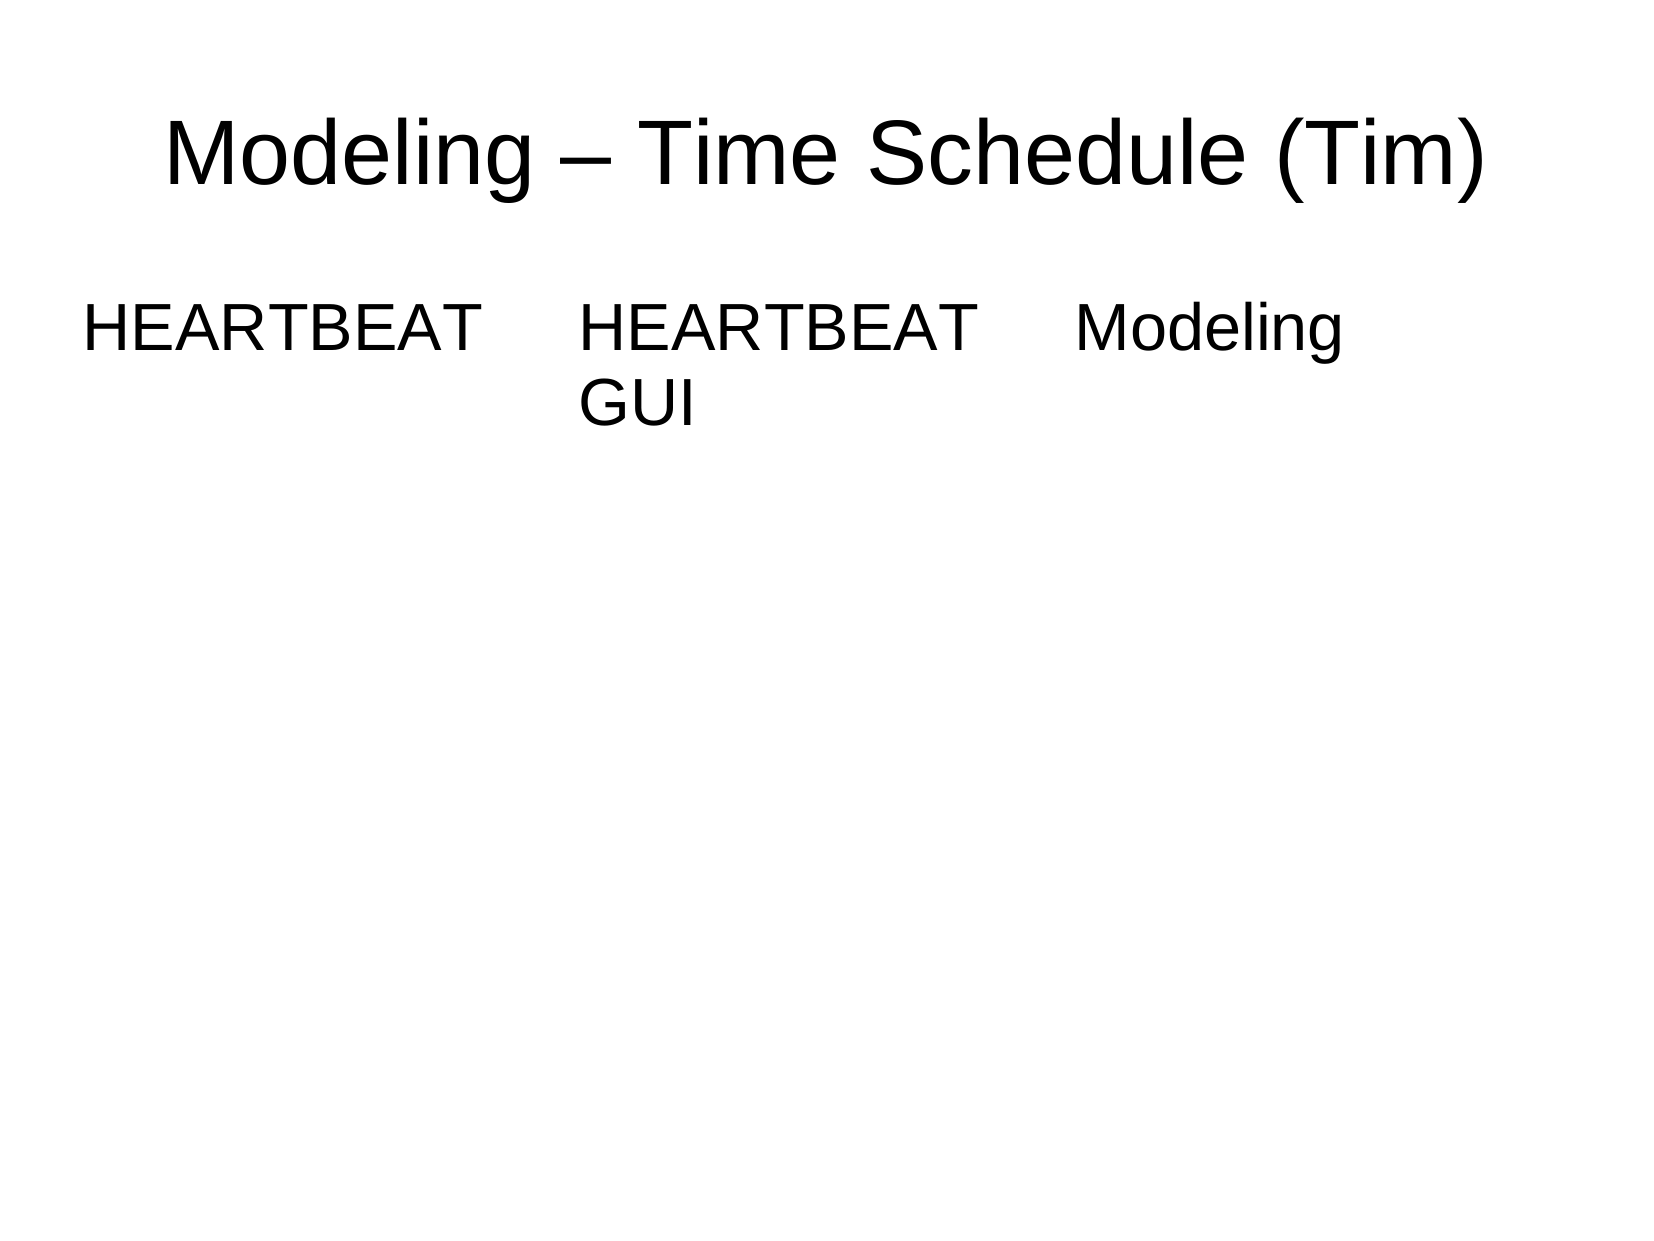

# Modeling – Time Schedule (Tim)
HEARTBEAT
HEARTBEAT GUI
Modeling